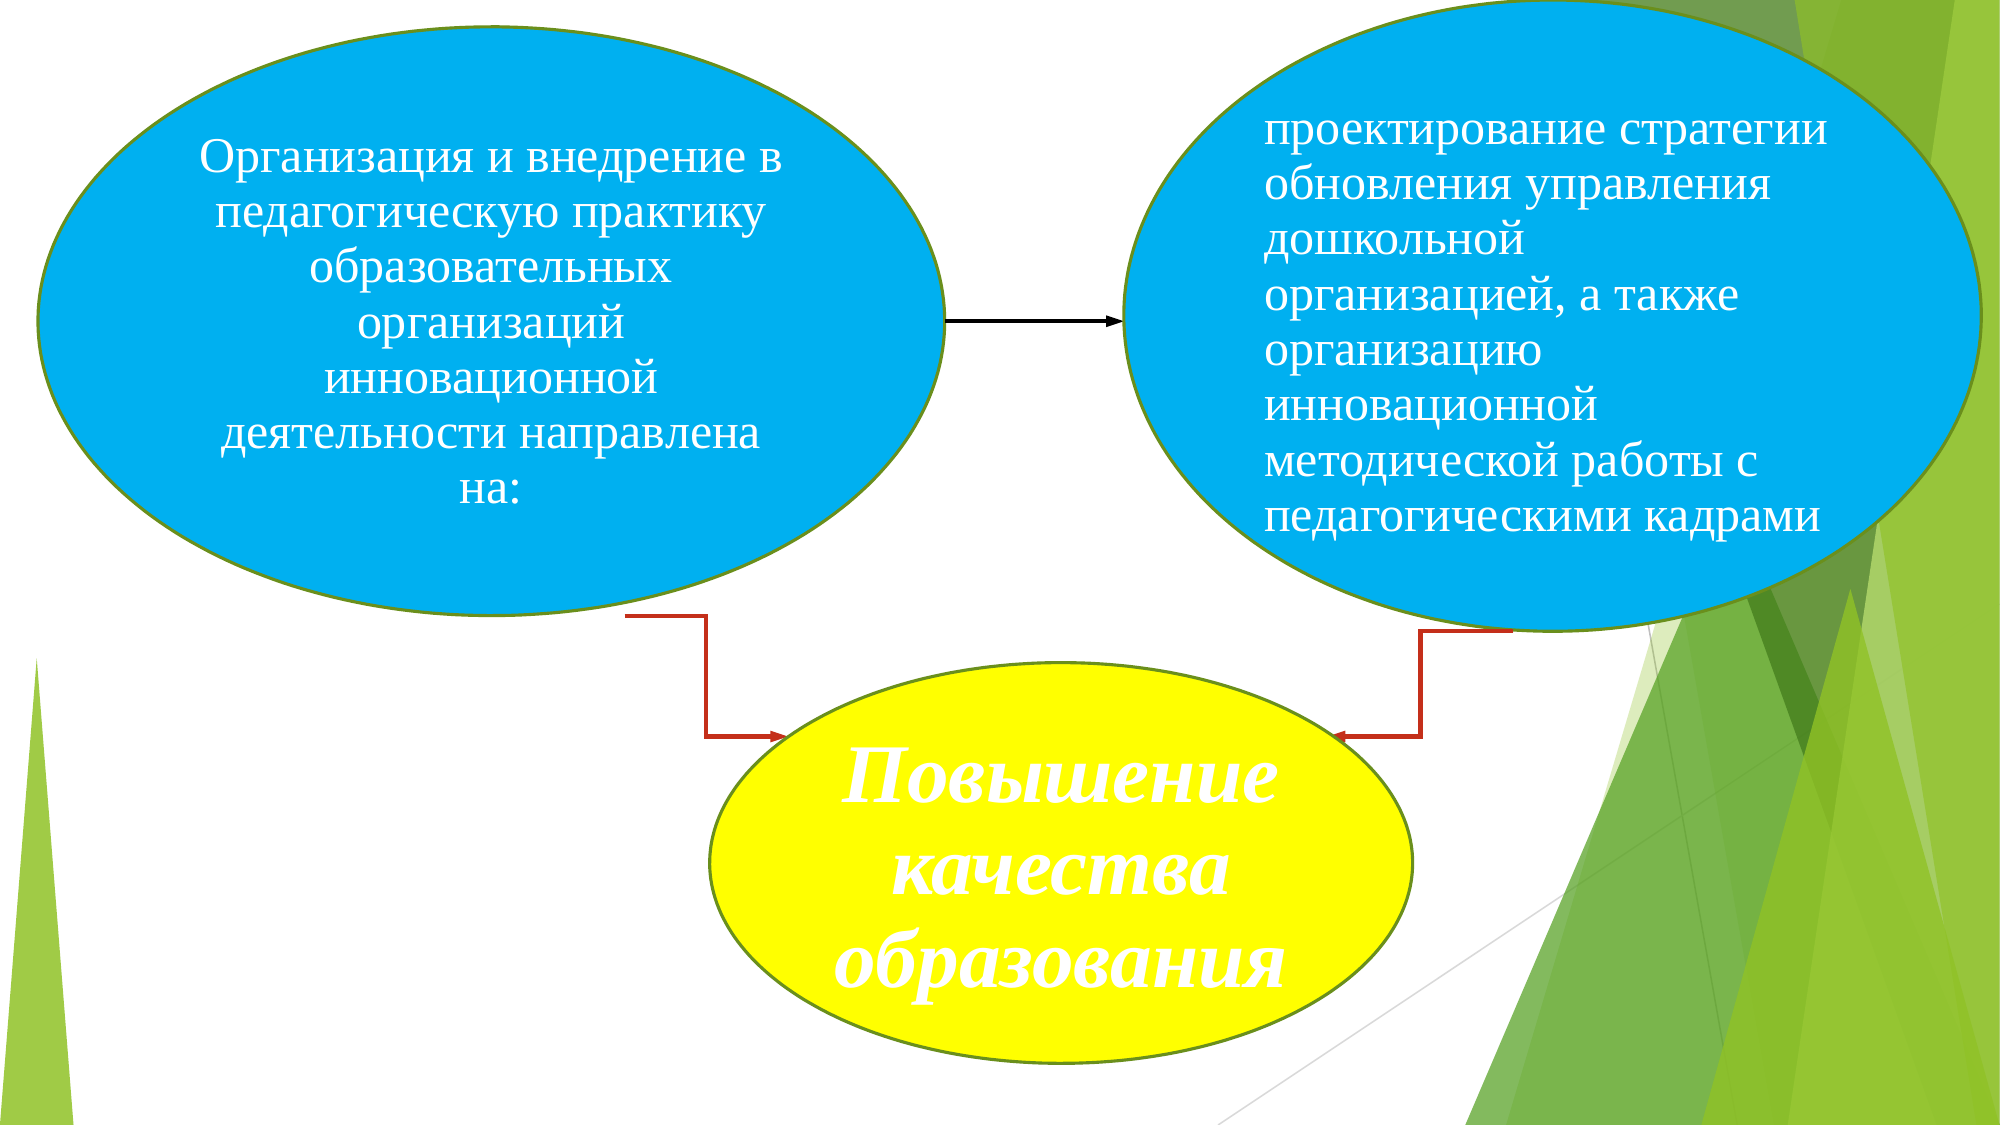

проектирование стратегии обновления управления дошкольной организацией, а также организацию инновационной методической работы с педагогическими кадрами
Организация и внедрение в педагогическую практику образовательных организаций инновационной деятельности направлена на:
Повышение качества образования